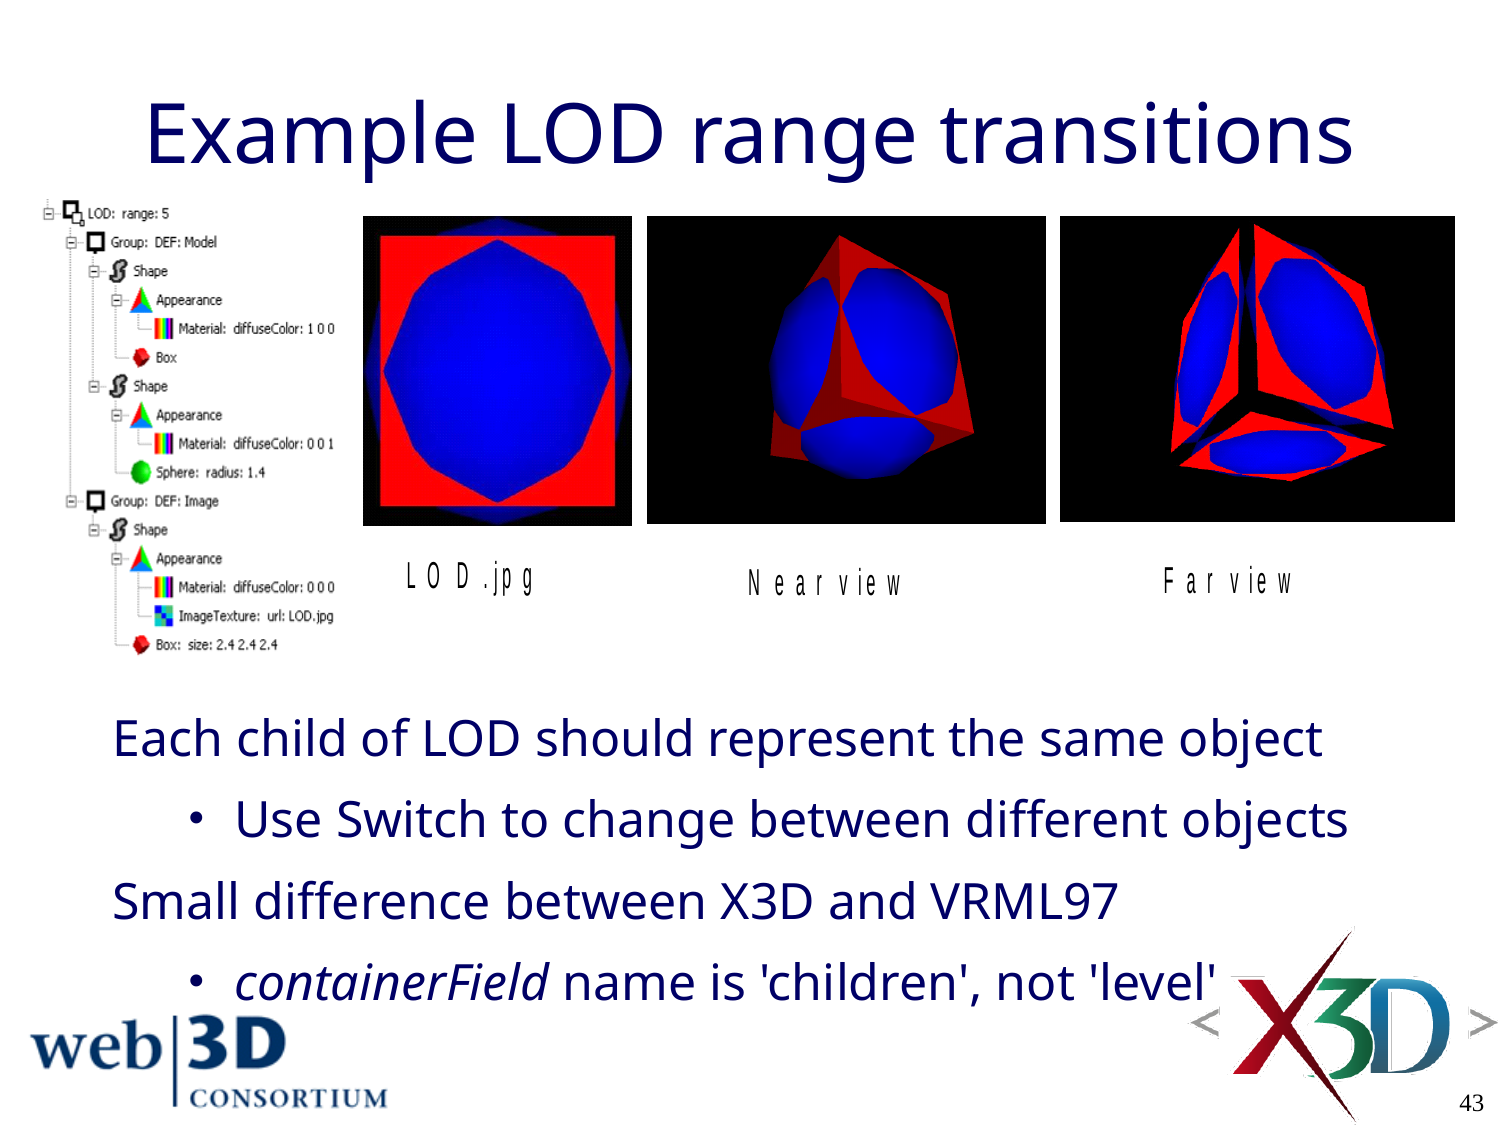

# Example LOD range transitions
Each child of LOD should represent the same object
Use Switch to change between different objects
Small difference between X3D and VRML97
containerField name is 'children', not 'level'